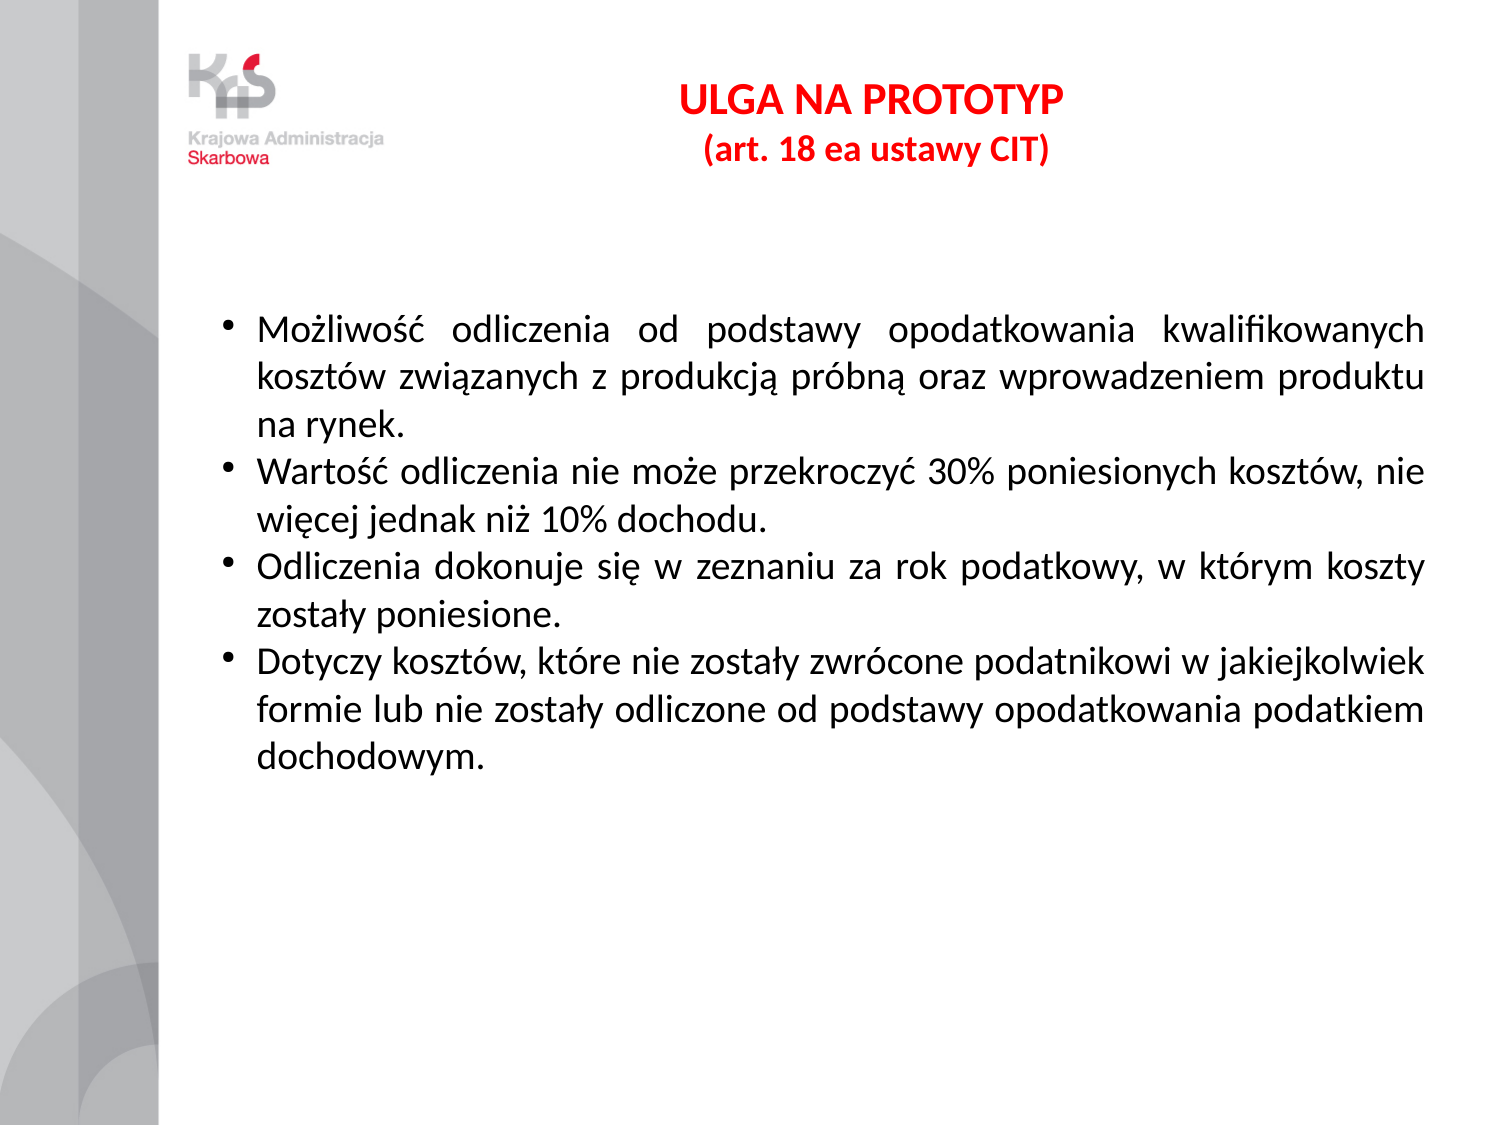

# ULGA NA PROTOTYP (art. 18 ea ustawy CIT)
Możliwość odliczenia od podstawy opodatkowania kwalifikowanych kosztów związanych z produkcją próbną oraz wprowadzeniem produktu na rynek.
Wartość odliczenia nie może przekroczyć 30% poniesionych kosztów, nie więcej jednak niż 10% dochodu.
Odliczenia dokonuje się w zeznaniu za rok podatkowy, w którym koszty zostały poniesione.
Dotyczy kosztów, które nie zostały zwrócone podatnikowi w jakiejkolwiek formie lub nie zostały odliczone od podstawy opodatkowania podatkiem dochodowym.